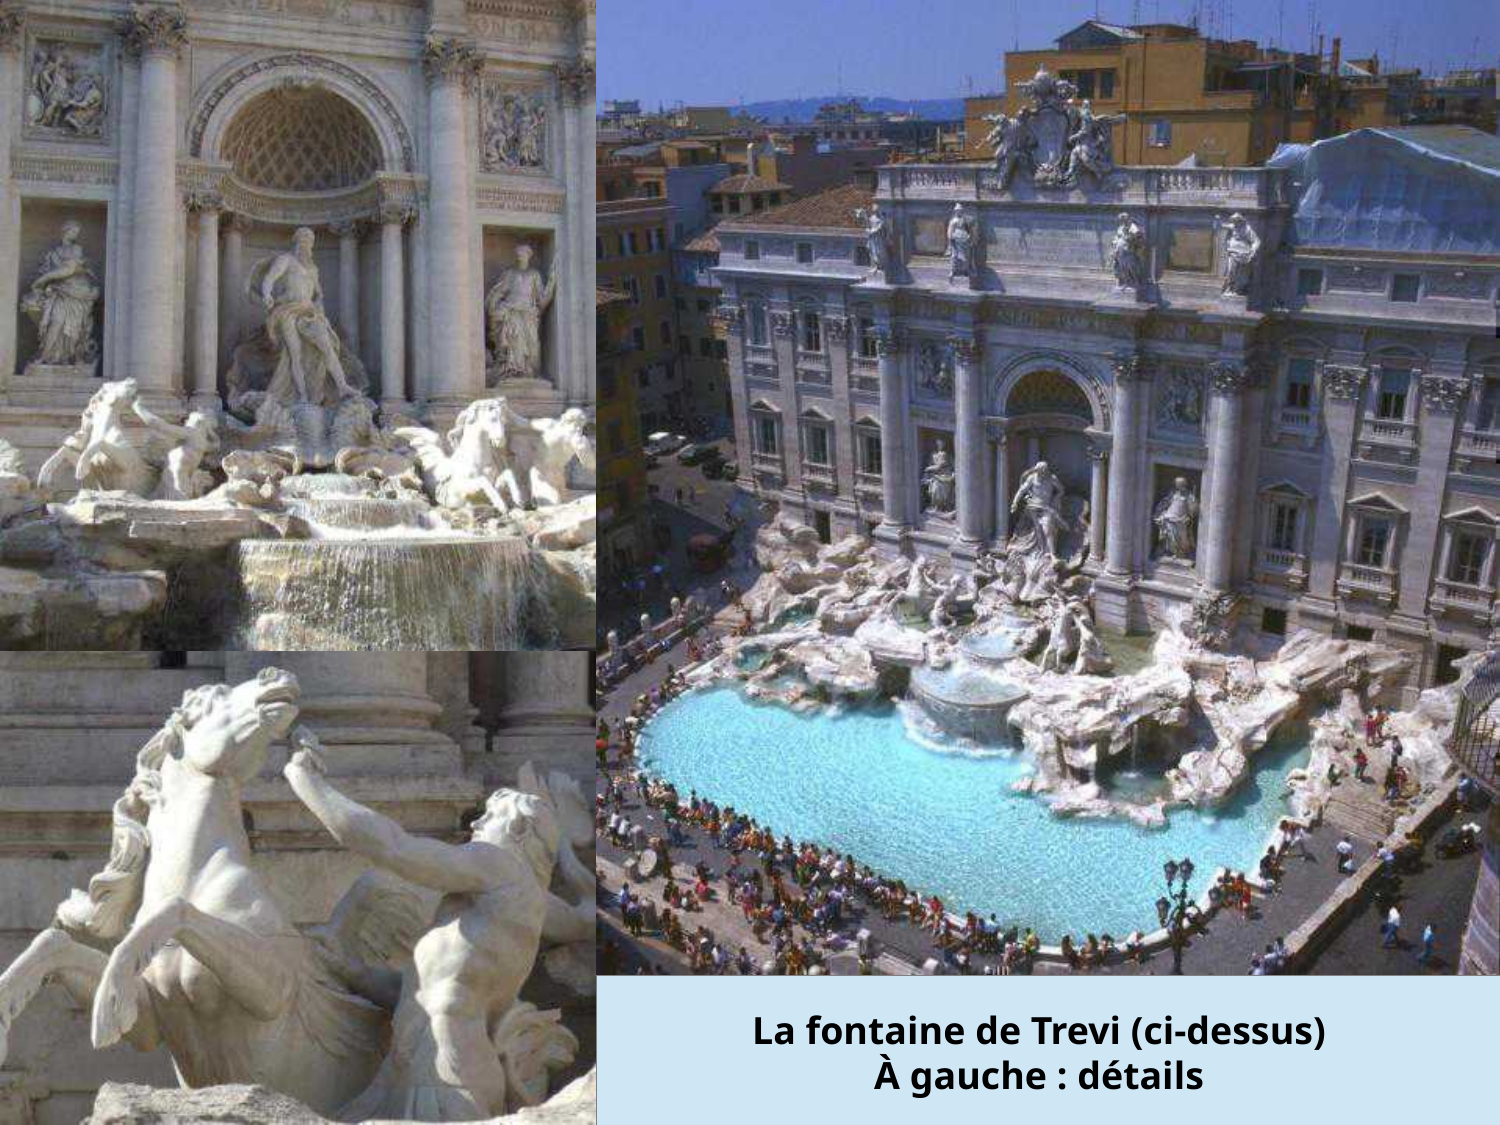

La fontaine de Trevi (ci-dessus)
À gauche : détails